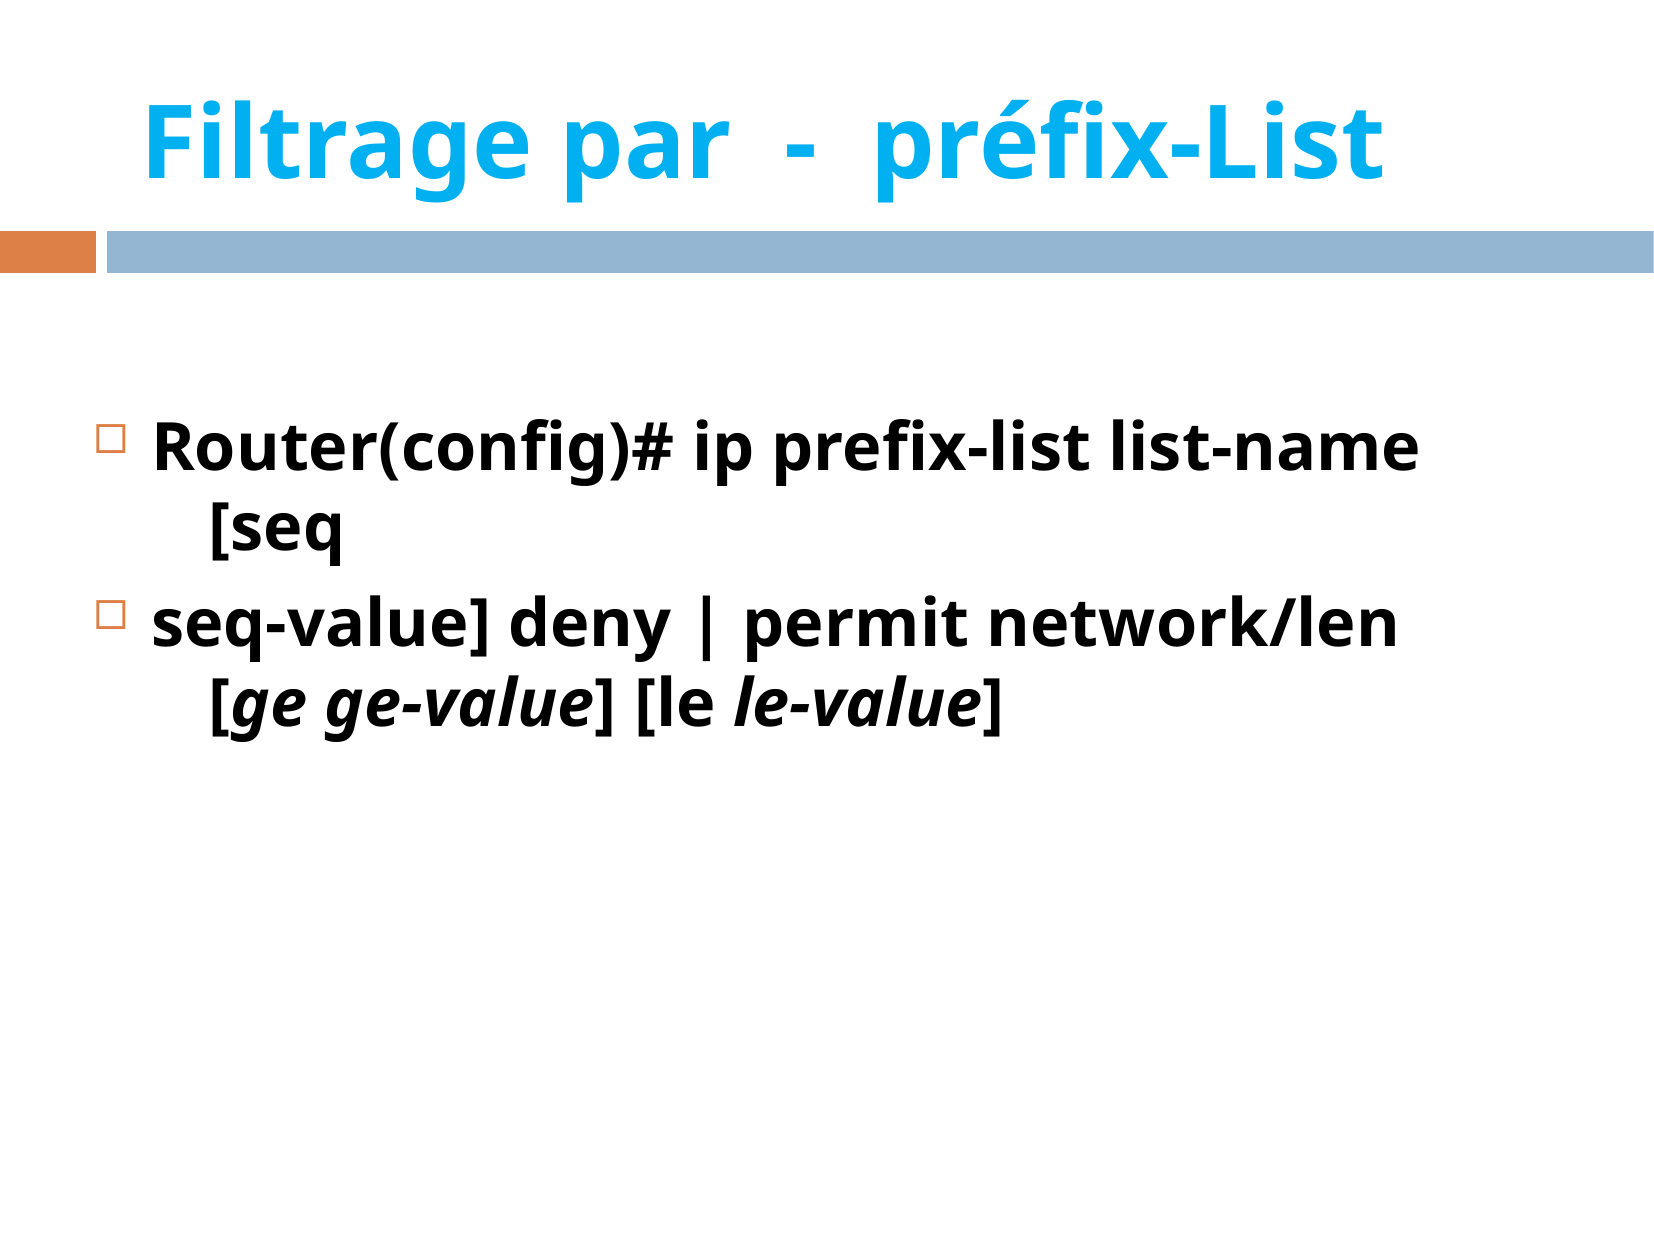

# Filtrage par - préfix-List
Router(config)# ip prefix-list list-name [seq
seq-value] deny | permit network/len [ge ge-value] [le le-value]